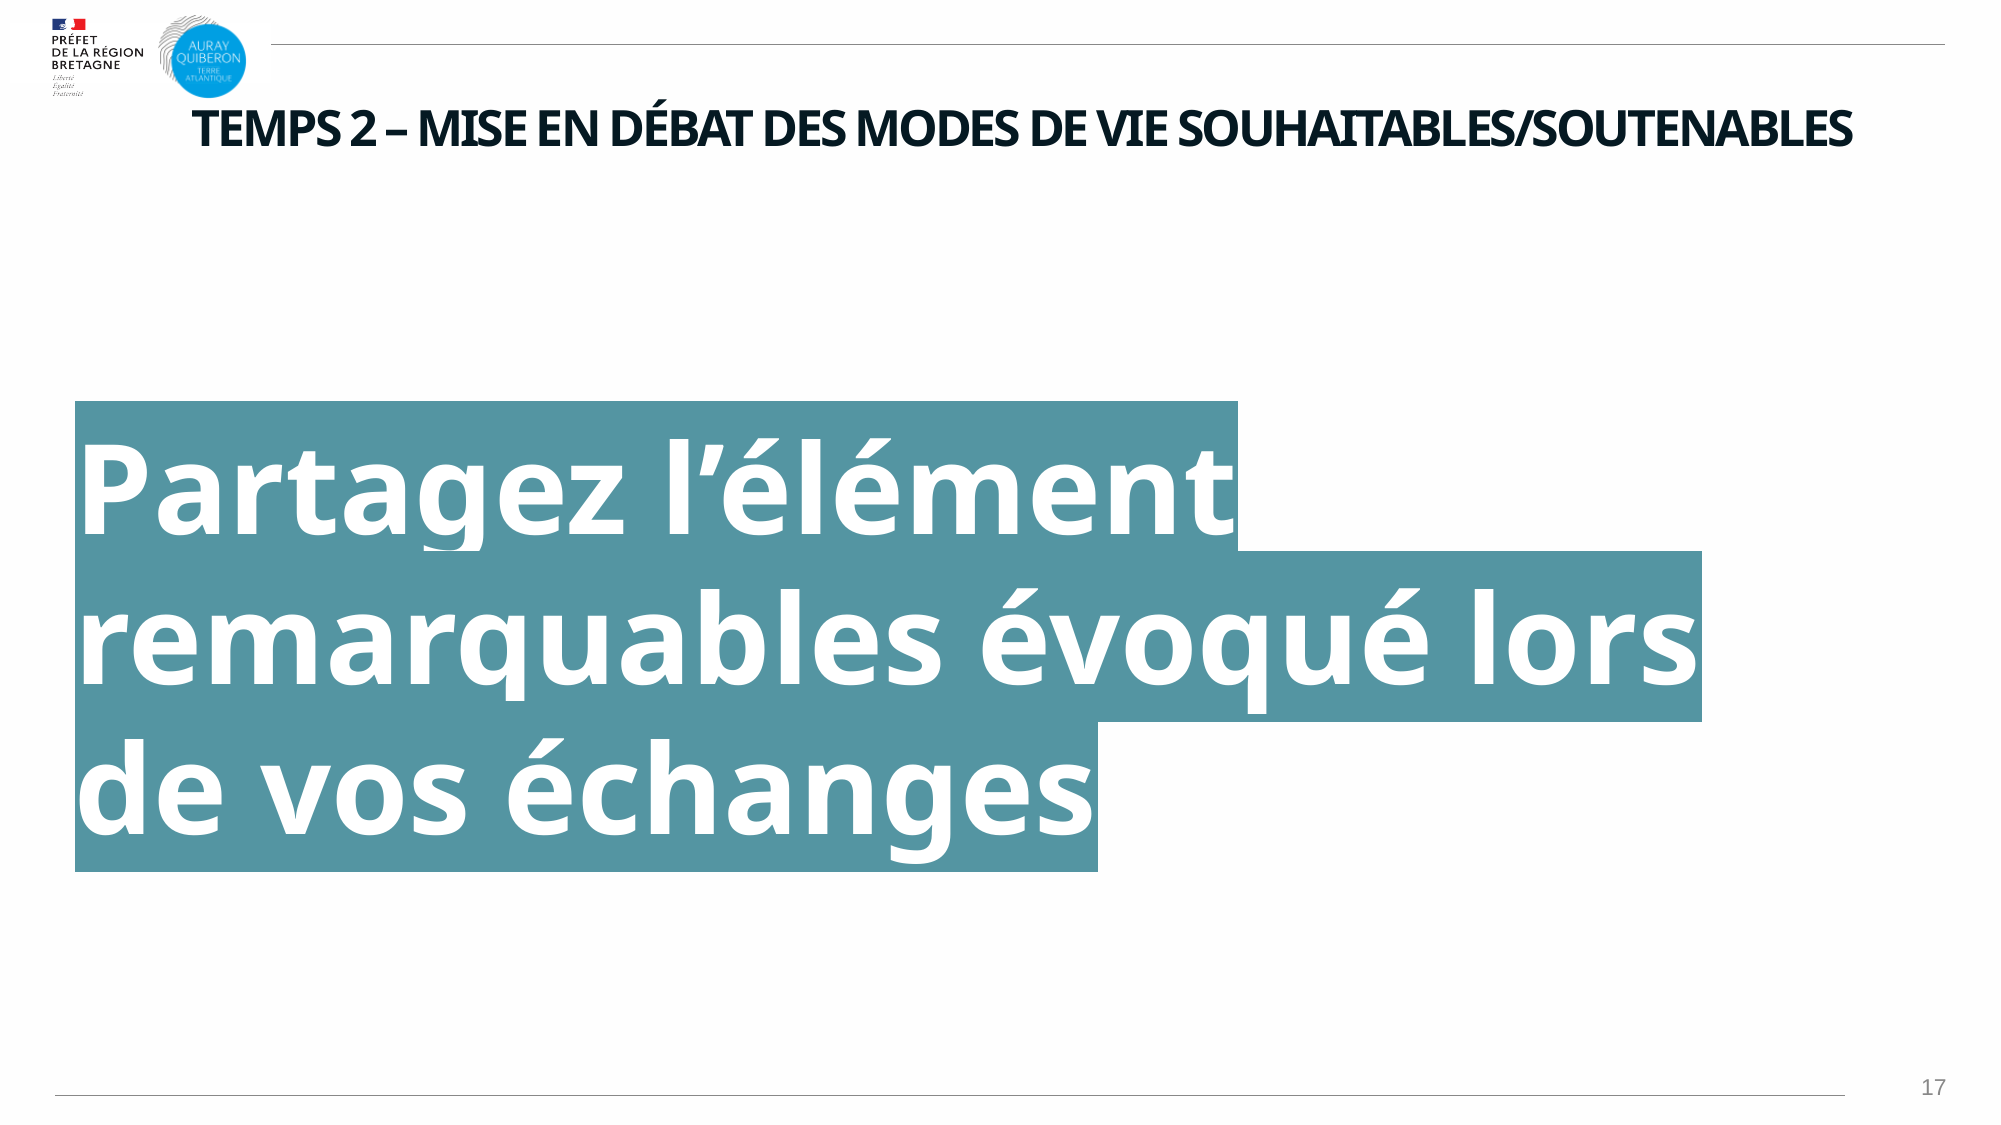

Temps 2 – Mise en débat des modes de vie souhaitables/soutenables
Partagez l’élément remarquables évoqué lors de vos échanges